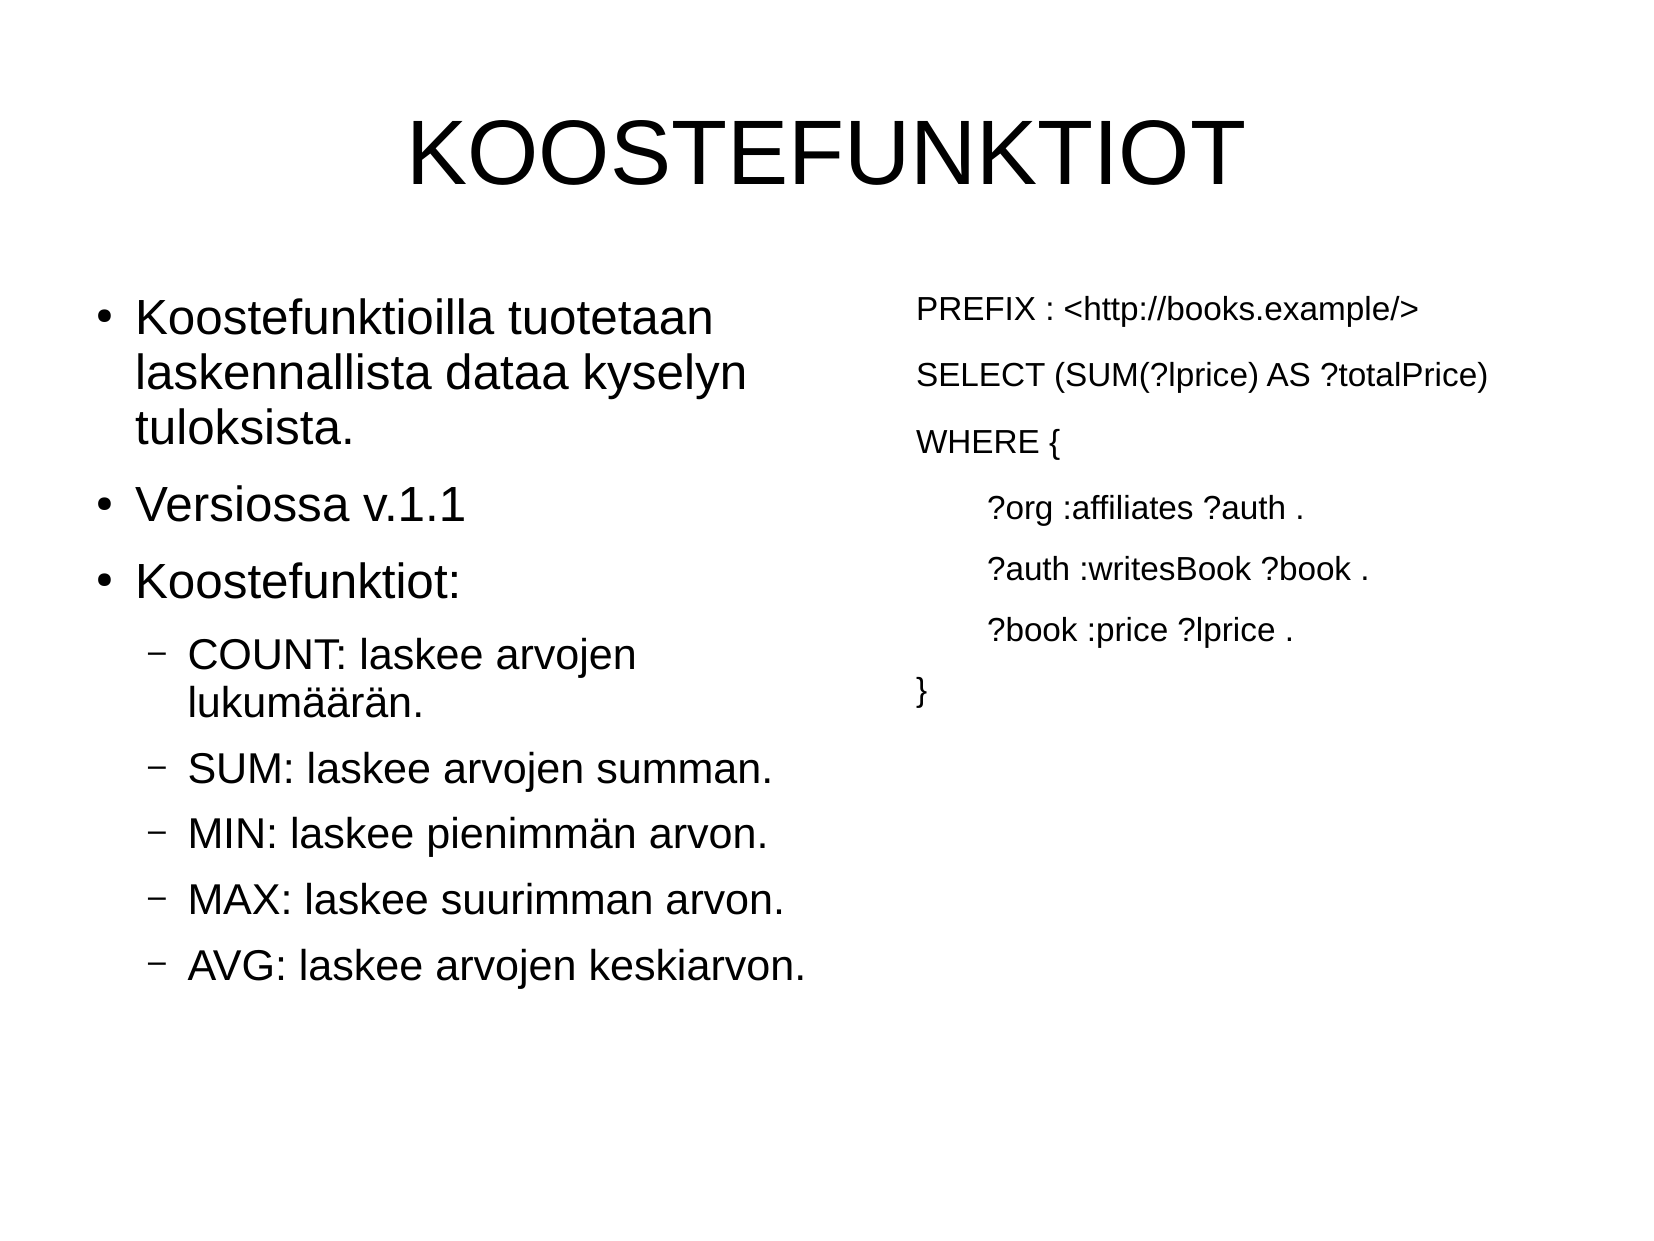

# KOOSTEFUNKTIOT
Koostefunktioilla tuotetaan laskennallista dataa kyselyn tuloksista.
Versiossa v.1.1
Koostefunktiot:
COUNT: laskee arvojen lukumäärän.
SUM: laskee arvojen summan.
MIN: laskee pienimmän arvon.
MAX: laskee suurimman arvon.
AVG: laskee arvojen keskiarvon.
PREFIX : <http://books.example/>
SELECT (SUM(?lprice) AS ?totalPrice)
WHERE {
?org :affiliates ?auth .
?auth :writesBook ?book .
?book :price ?lprice .
}